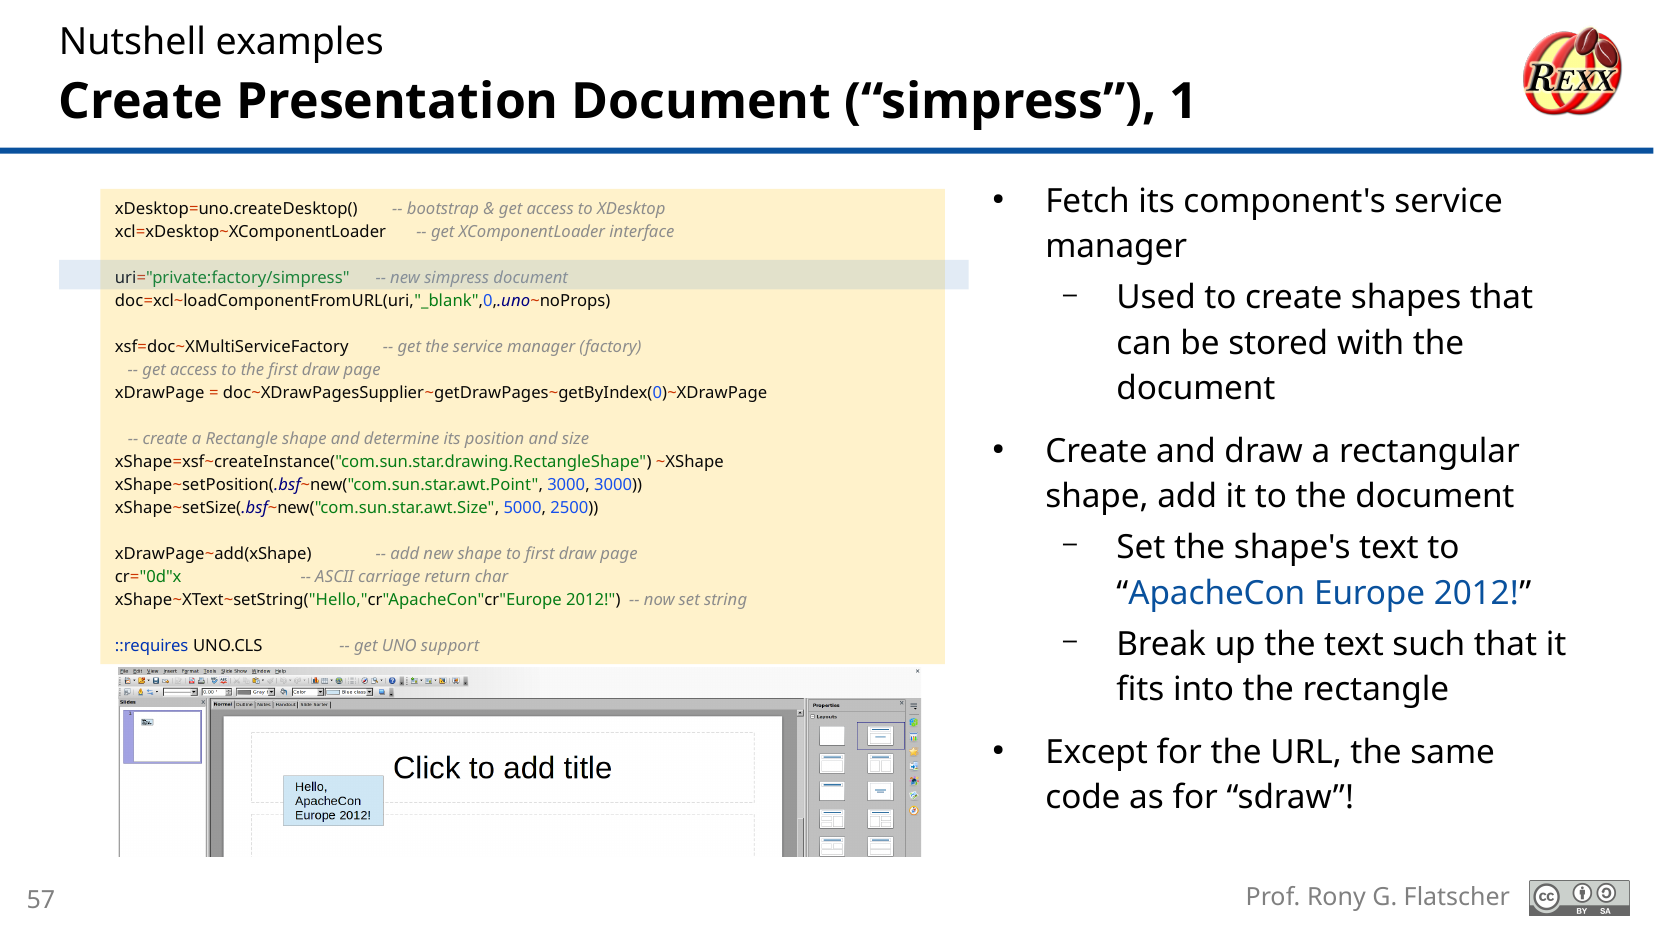

# Nutshell examples Create Presentation Document (“simpress”), 1
Fetch its component's service manager
Used to create shapes that can be stored with the document
Create and draw a rectangular shape, add it to the document
Set the shape's text to “ApacheCon Europe 2012!”
Break up the text such that it fits into the rectangle
Except for the URL, the same code as for “sdraw”!
xDesktop=uno.createDesktop() -- bootstrap & get access to XDesktop
xcl=xDesktop~XComponentLoader -- get XComponentLoader interface
uri="private:factory/simpress" -- new simpress document
doc=xcl~loadComponentFromURL(uri,"_blank",0,.uno~noProps)
xsf=doc~XMultiServiceFactory -- get the service manager (factory)
 -- get access to the first draw page
xDrawPage = doc~XDrawPagesSupplier~getDrawPages~getByIndex(0)~XDrawPage
 -- create a Rectangle shape and determine its position and size
xShape=xsf~createInstance("com.sun.star.drawing.RectangleShape") ~XShape
xShape~setPosition(.bsf~new("com.sun.star.awt.Point", 3000, 3000))
xShape~setSize(.bsf~new("com.sun.star.awt.Size", 5000, 2500))
xDrawPage~add(xShape) -- add new shape to first draw page
cr="0d"x -- ASCII carriage return char
xShape~XText~setString("Hello,"cr"ApacheCon"cr"Europe 2012!") -- now set string
::requires UNO.CLS -- get UNO support